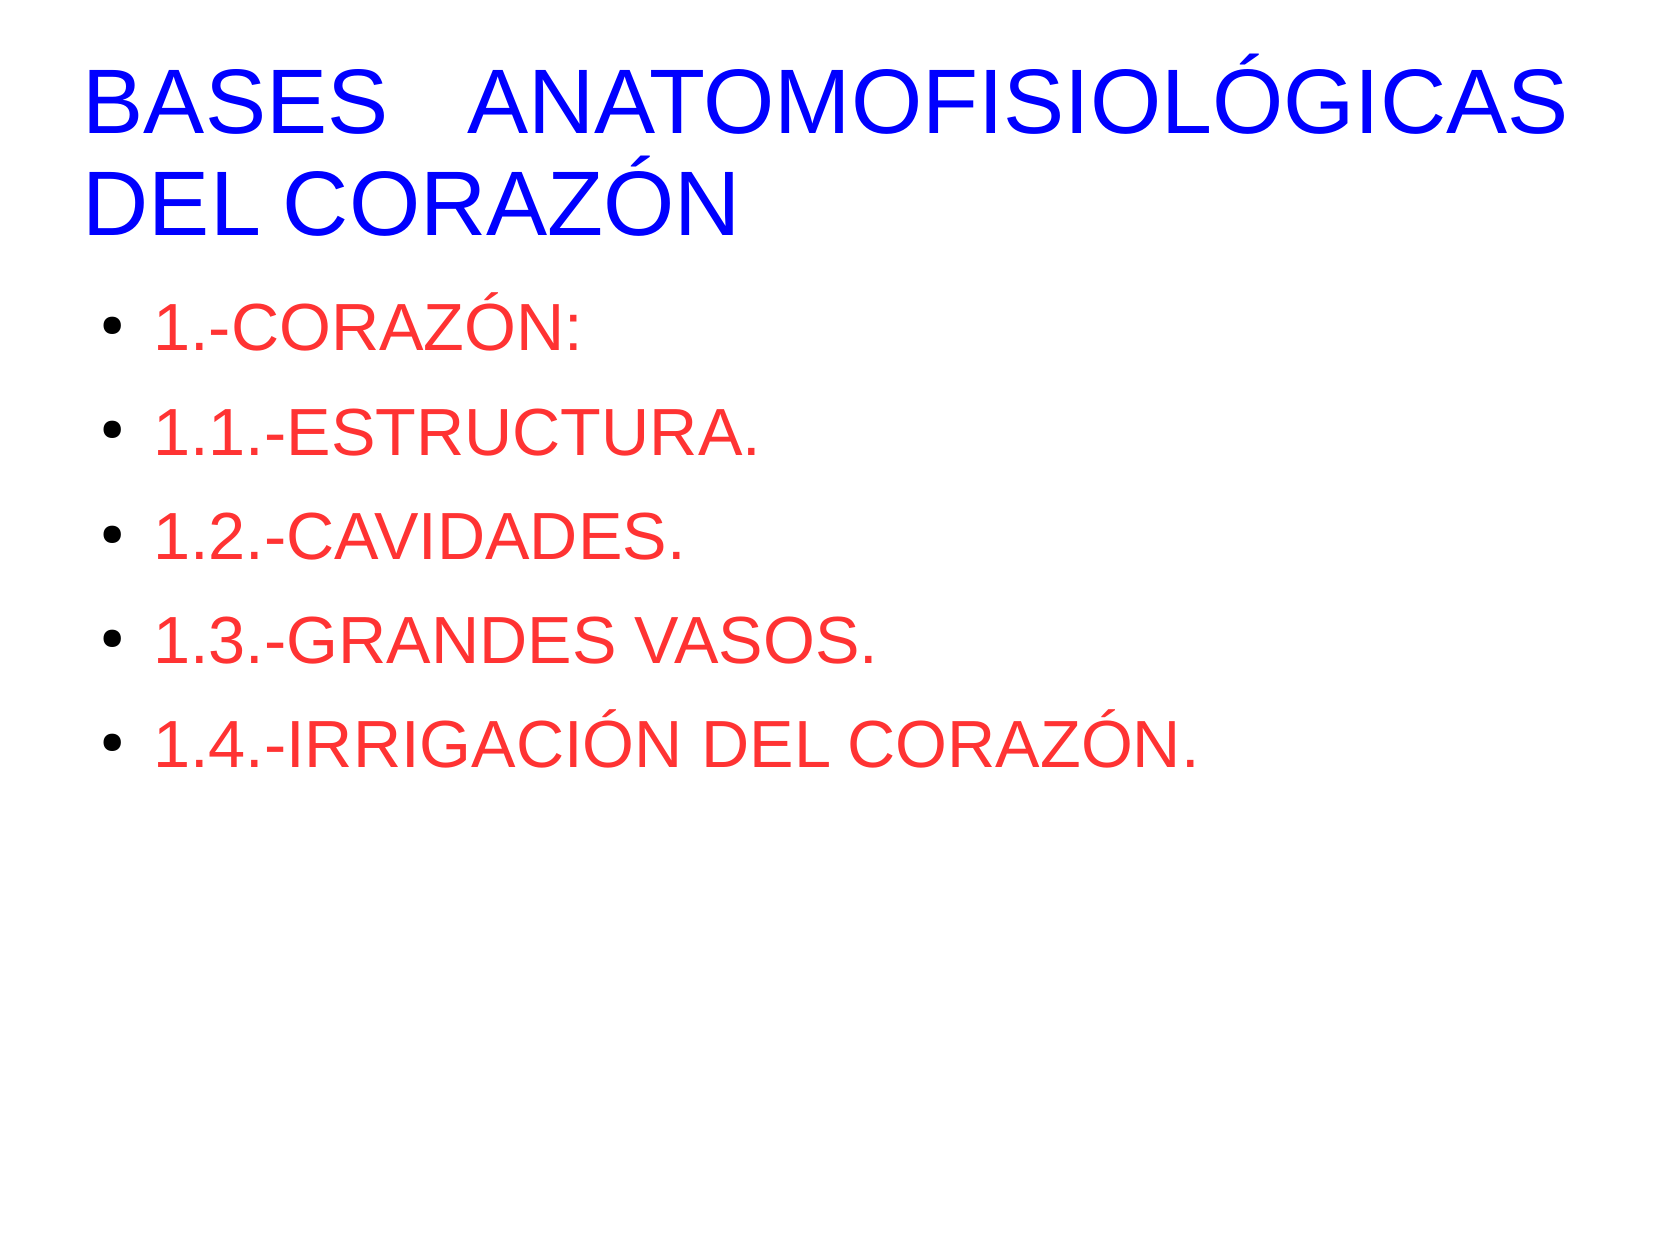

# BASES ANATOMOFISIOLÓGICAS DEL CORAZÓN
1.-CORAZÓN:
1.1.-ESTRUCTURA.
1.2.-CAVIDADES.
1.3.-GRANDES VASOS.
1.4.-IRRIGACIÓN DEL CORAZÓN.